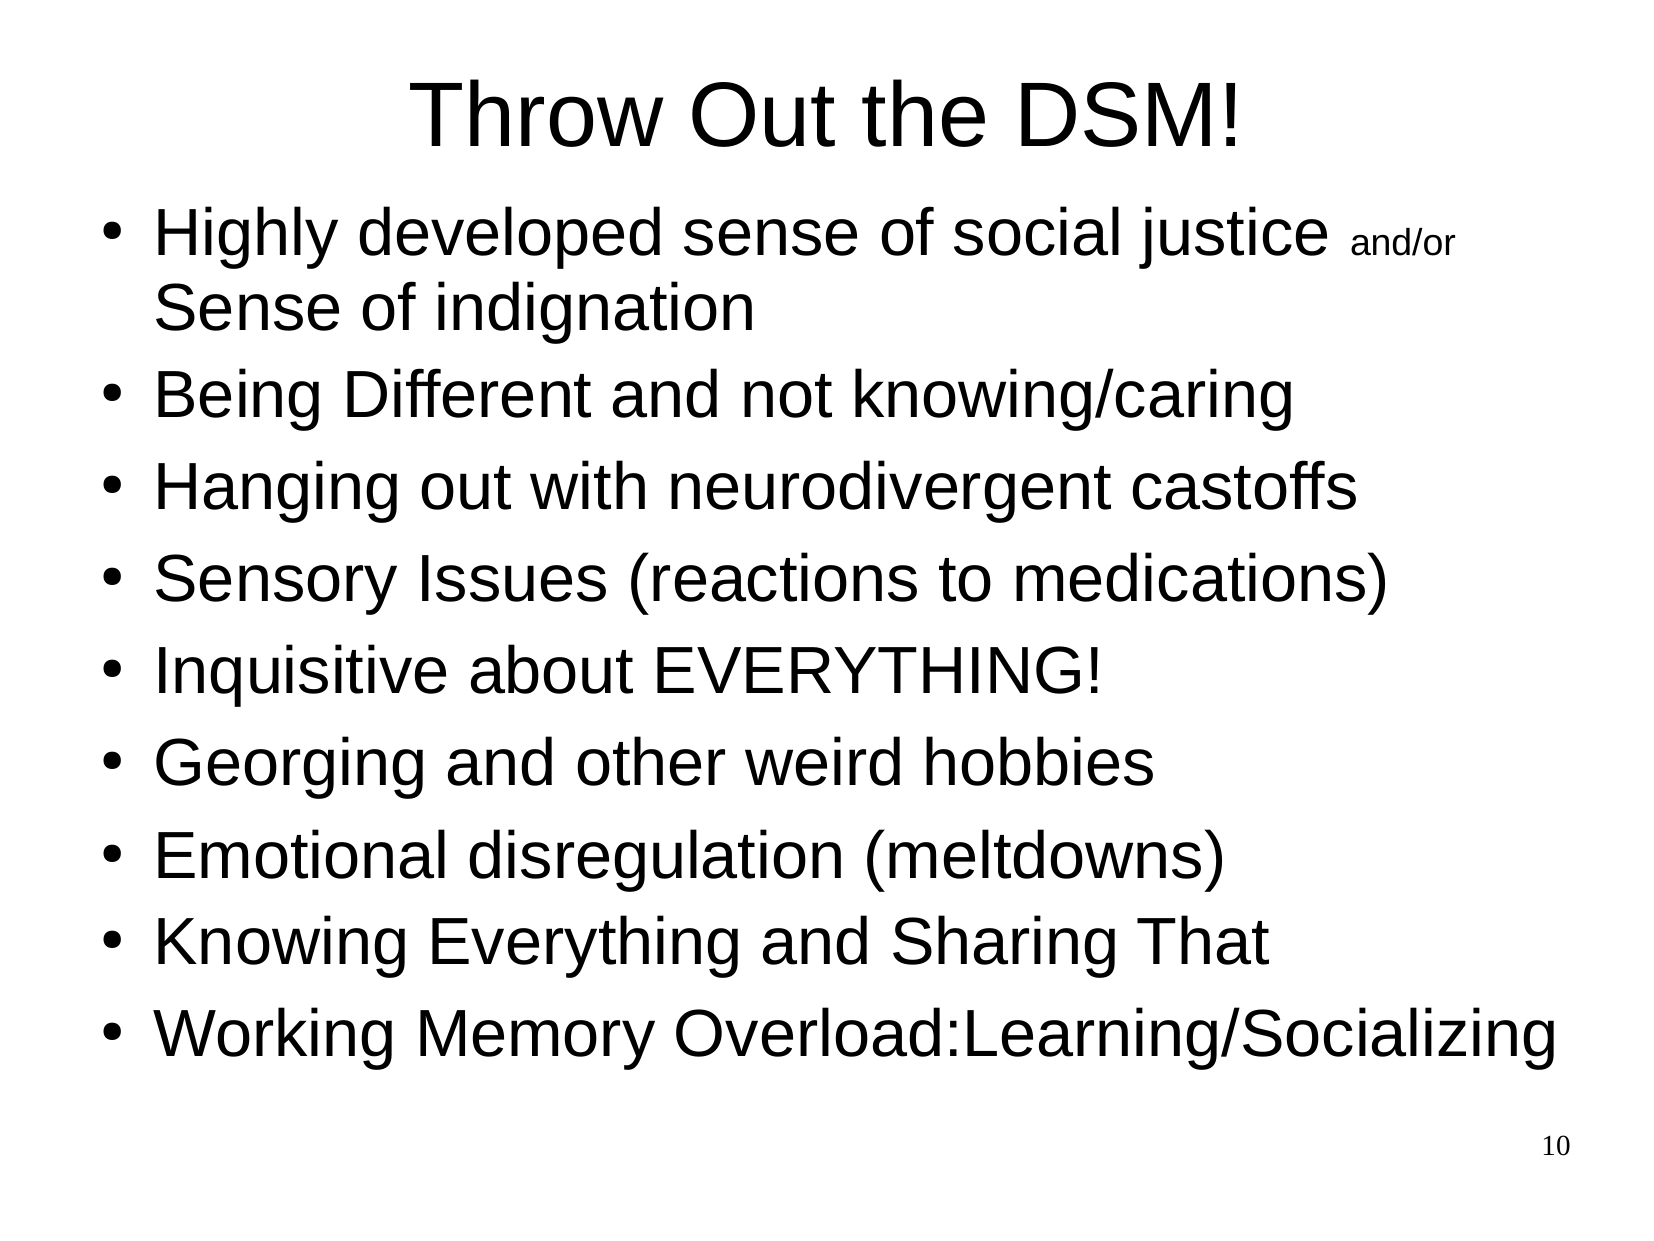

# Throw Out the DSM!
Highly developed sense of social justice and/or Sense of indignation
Being Different and not knowing/caring
Hanging out with neurodivergent castoffs
Sensory Issues (reactions to medications)
Inquisitive about EVERYTHING!
Georging and other weird hobbies
Emotional disregulation (meltdowns)
Knowing Everything and Sharing That
Working Memory Overload:Learning/Socializing
10